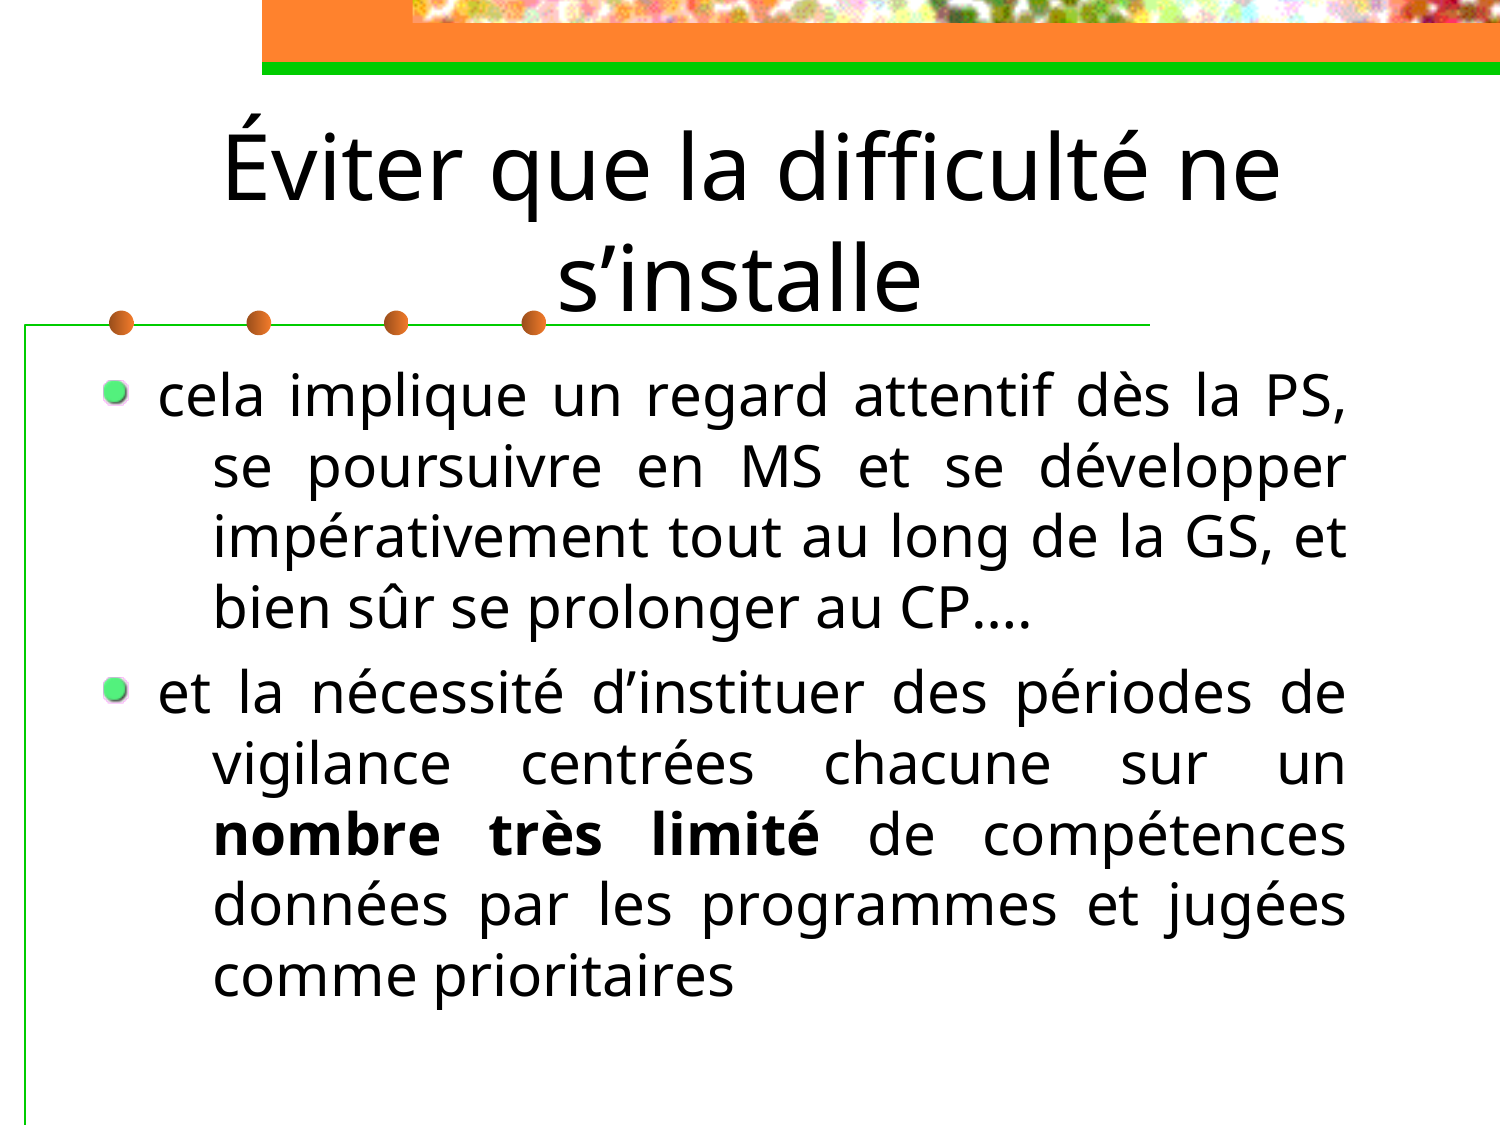

# Éviter que la difficulté ne s’installe
cela implique un regard attentif dès la PS, se poursuivre en MS et se développer impérativement tout au long de la GS, et bien sûr se prolonger au CP….
et la nécessité d’instituer des périodes de vigilance centrées chacune sur un nombre très limité de compétences données par les programmes et jugées comme prioritaires